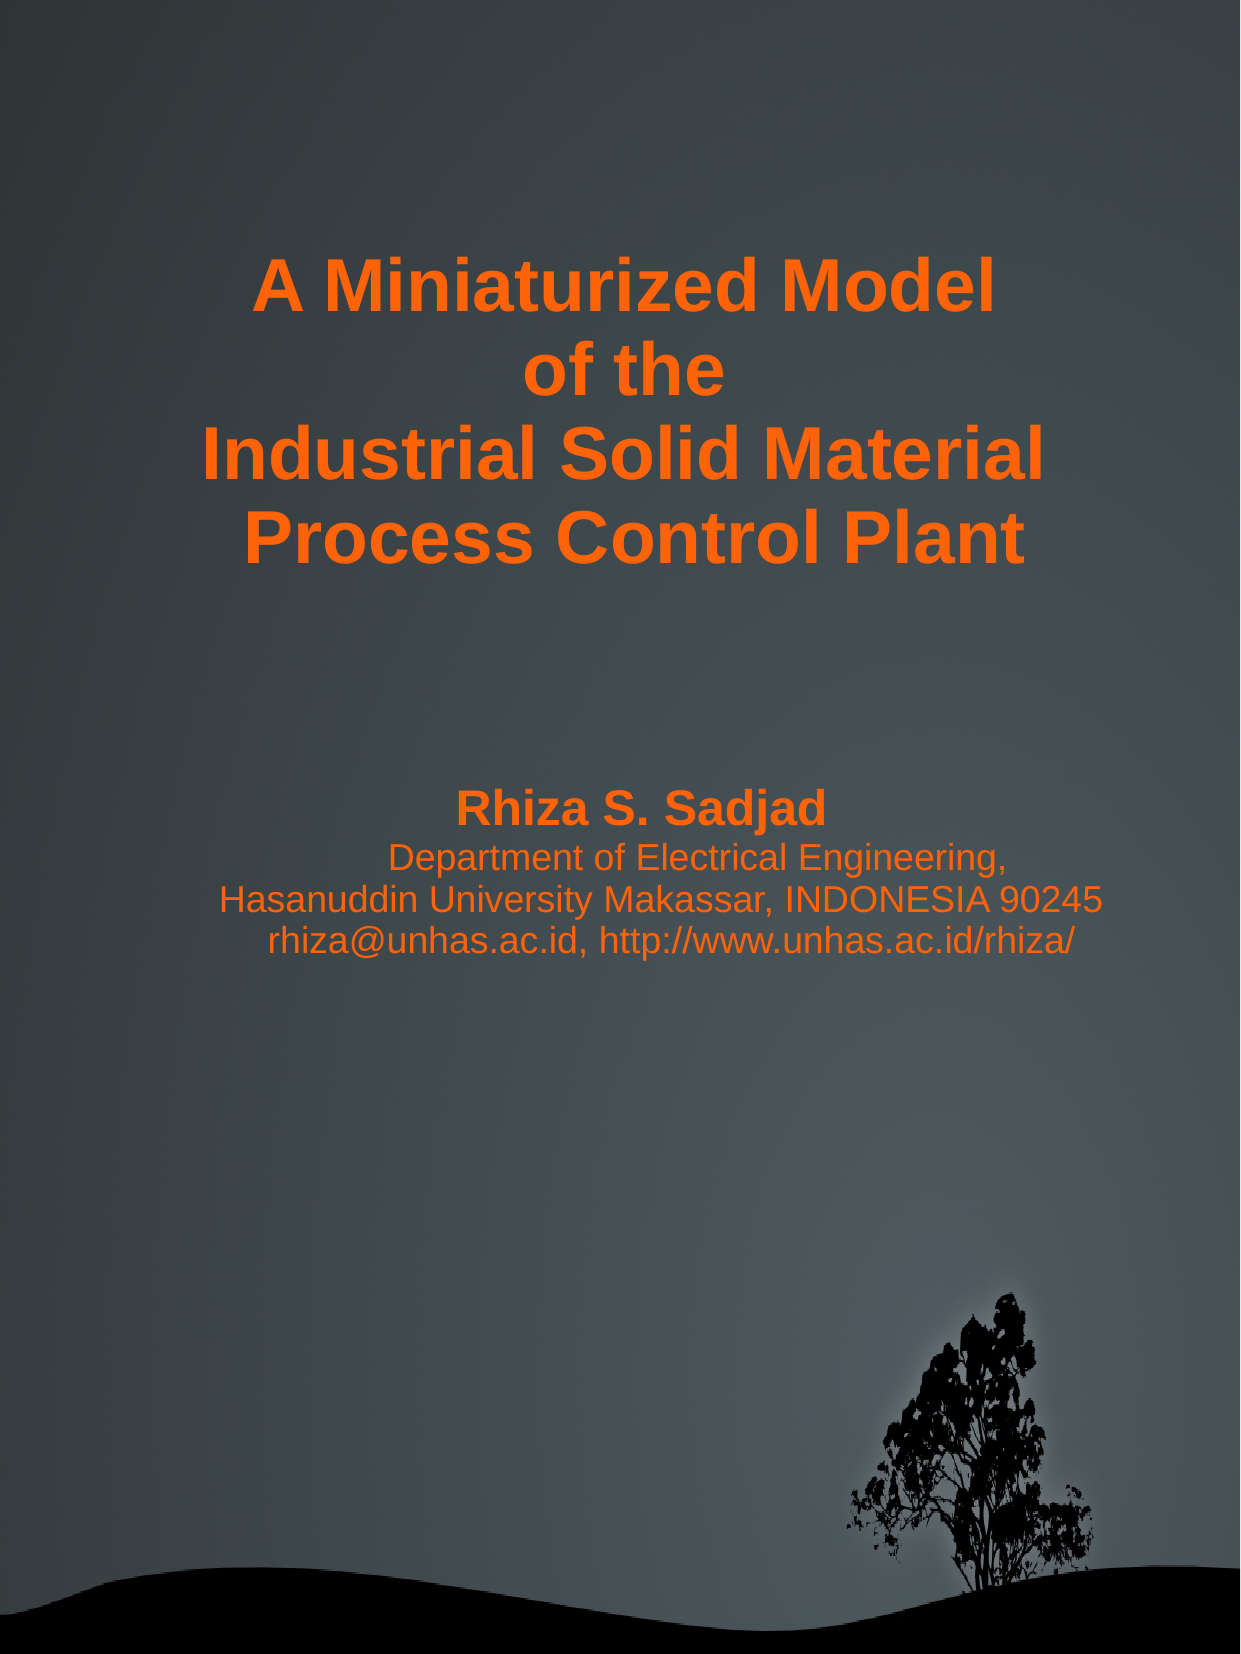

A Miniaturized Model
of the
Industrial Solid Material
Process Control Plant
 Rhiza S. Sadjad
 Department of Electrical Engineering,
 Hasanuddin University Makassar, INDONESIA 90245
 rhiza@unhas.ac.id, http://www.unhas.ac.id/rhiza/